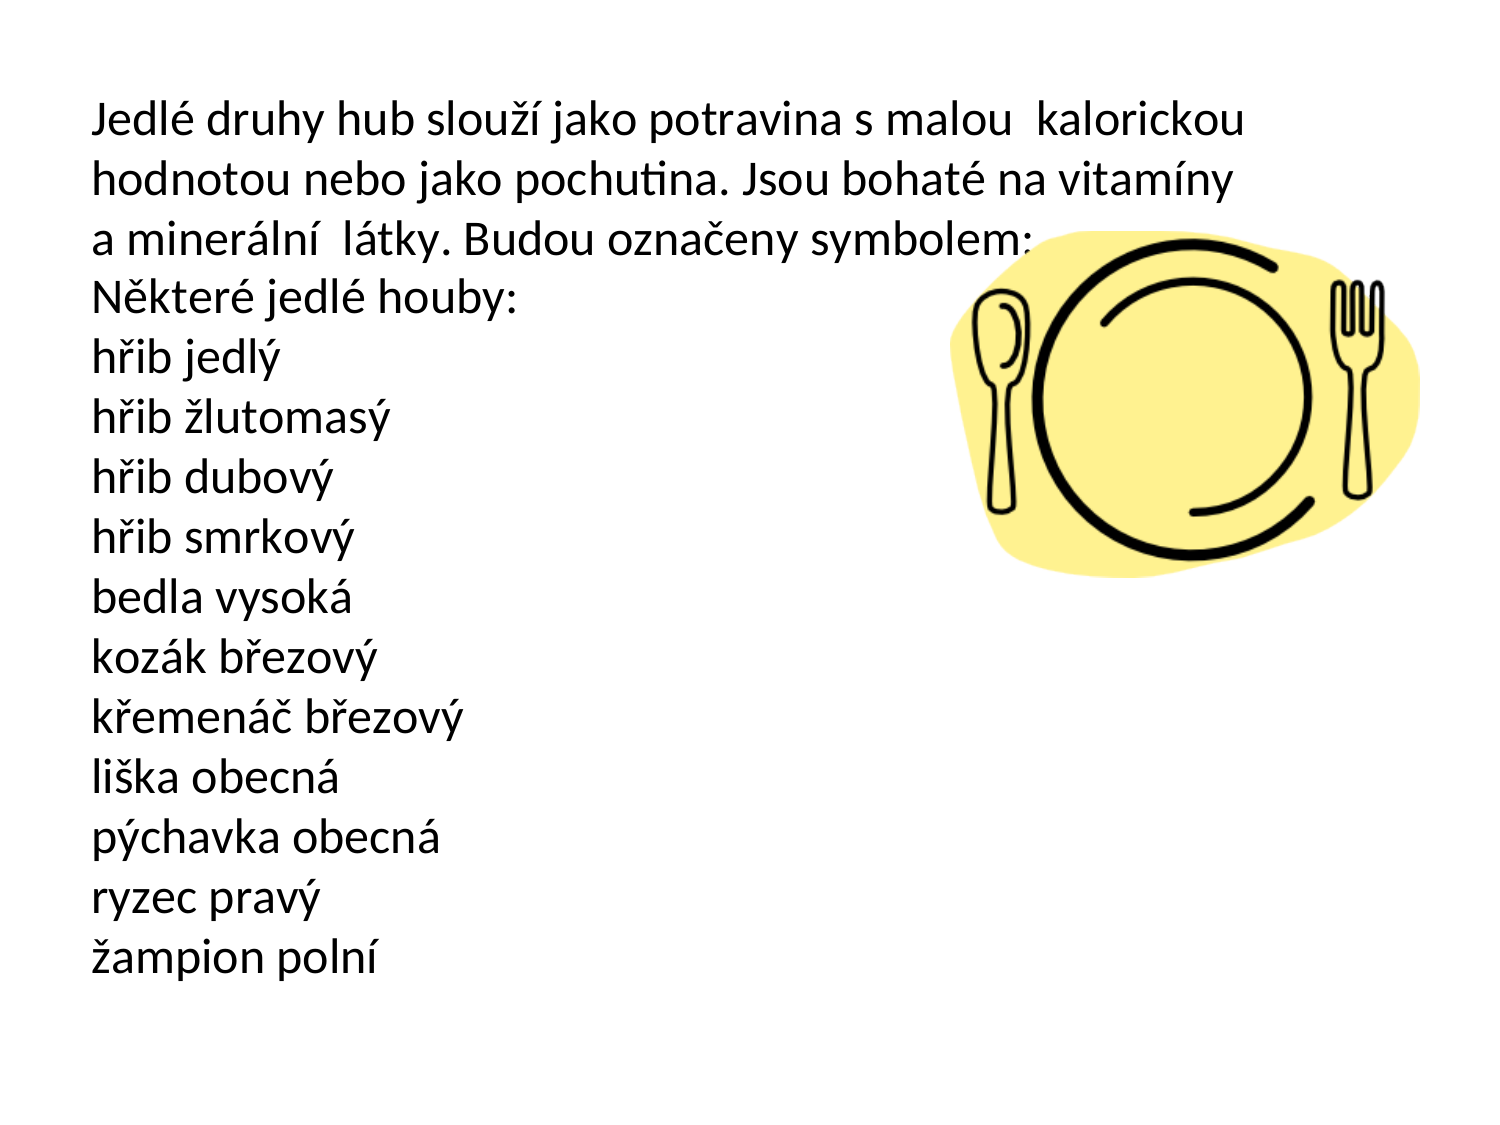

Jedlé druhy hub slouží jako potravina s malou kalorickou hodnotou nebo jako pochutina. Jsou bohaté na vitamíny
a minerální látky. Budou označeny symbolem:
Některé jedlé houby:
hřib jedlý
hřib žlutomasý
hřib dubový
hřib smrkový
bedla vysoká
kozák březový
křemenáč březový
liška obecná
pýchavka obecná
ryzec pravý
žampion polní